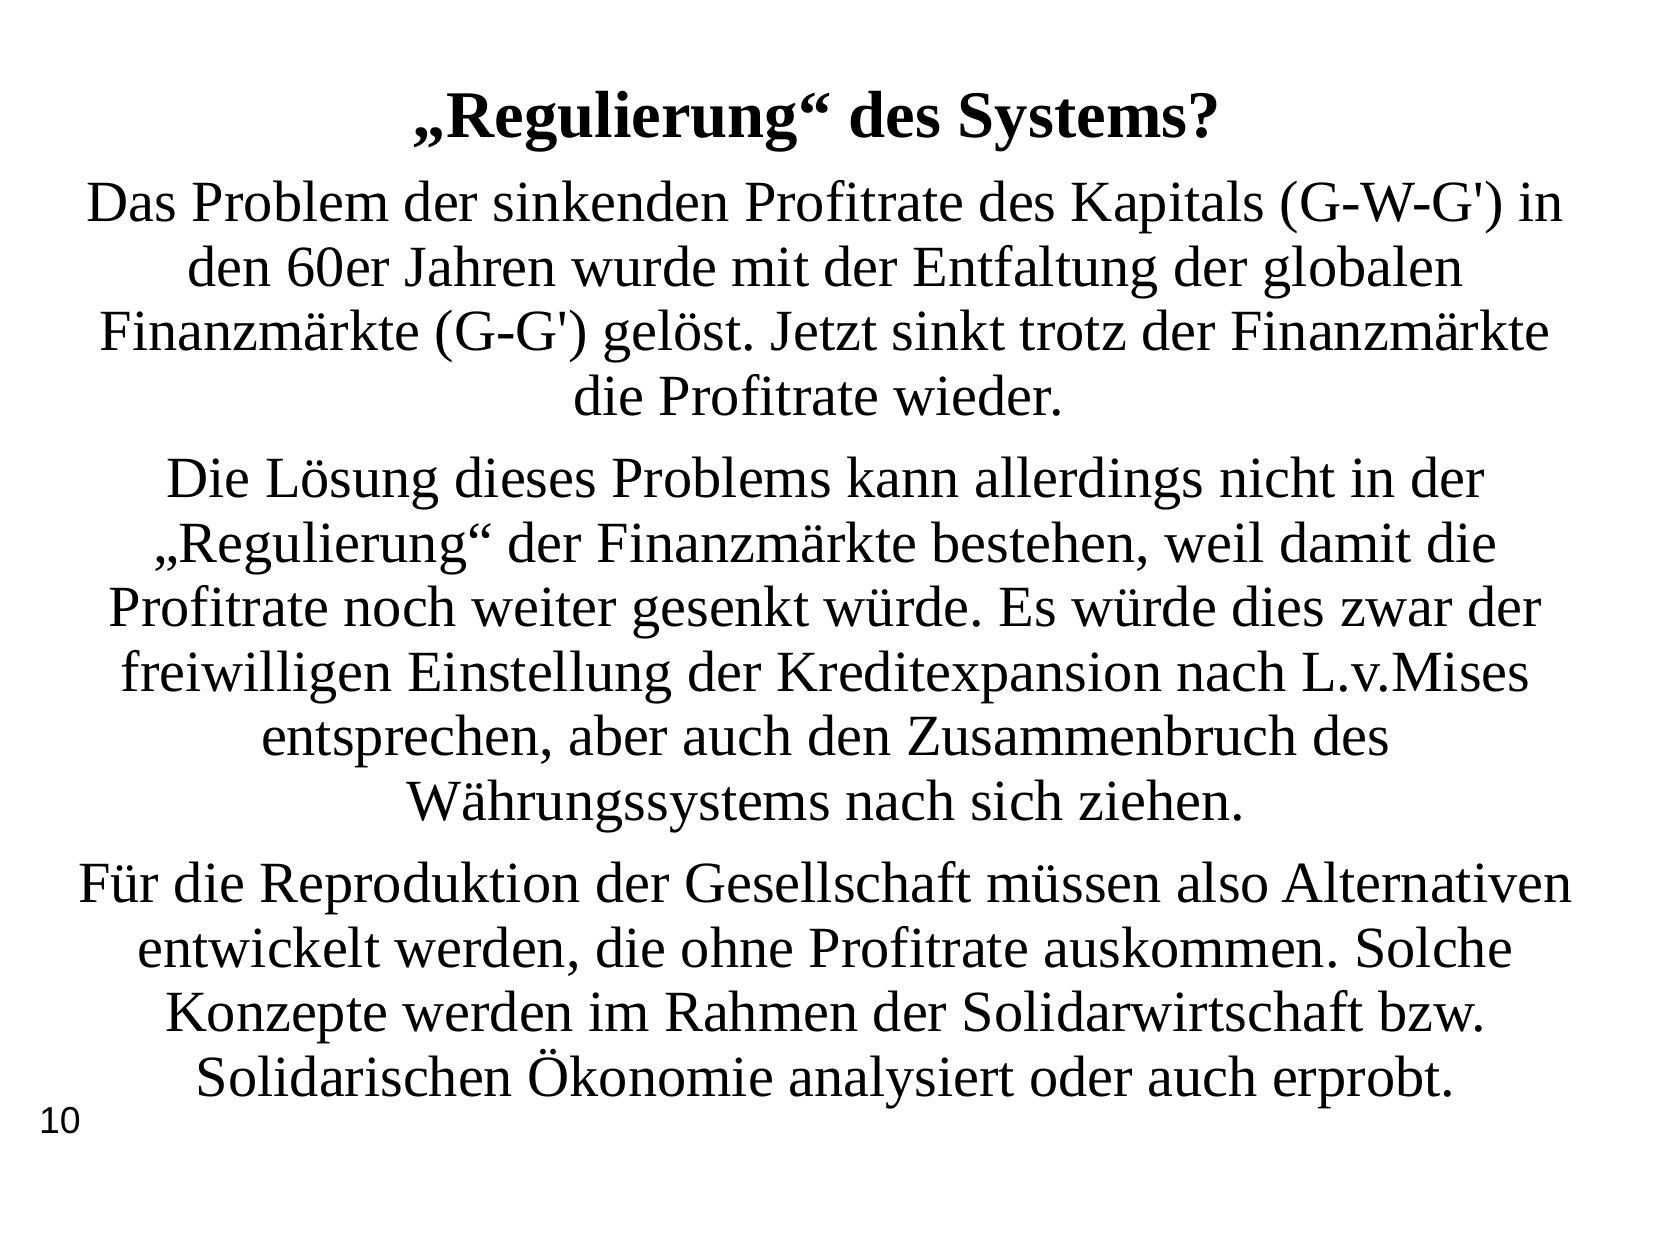

„Regulierung“ des Systems?
Das Problem der sinkenden Profitrate des Kapitals (G-W-G') in den 60er Jahren wurde mit der Entfaltung der globalen Finanzmärkte (G-G') gelöst. Jetzt sinkt trotz der Finanzmärkte die Profitrate wieder.
Die Lösung dieses Problems kann allerdings nicht in der „Regulierung“ der Finanzmärkte bestehen, weil damit die Profitrate noch weiter gesenkt würde. Es würde dies zwar der freiwilligen Einstellung der Kreditexpansion nach L.v.Mises entsprechen, aber auch den Zusammenbruch des Währungssystems nach sich ziehen.
Für die Reproduktion der Gesellschaft müssen also Alternativen entwickelt werden, die ohne Profitrate auskommen. Solche Konzepte werden im Rahmen der Solidarwirtschaft bzw. Solidarischen Ökonomie analysiert oder auch erprobt.